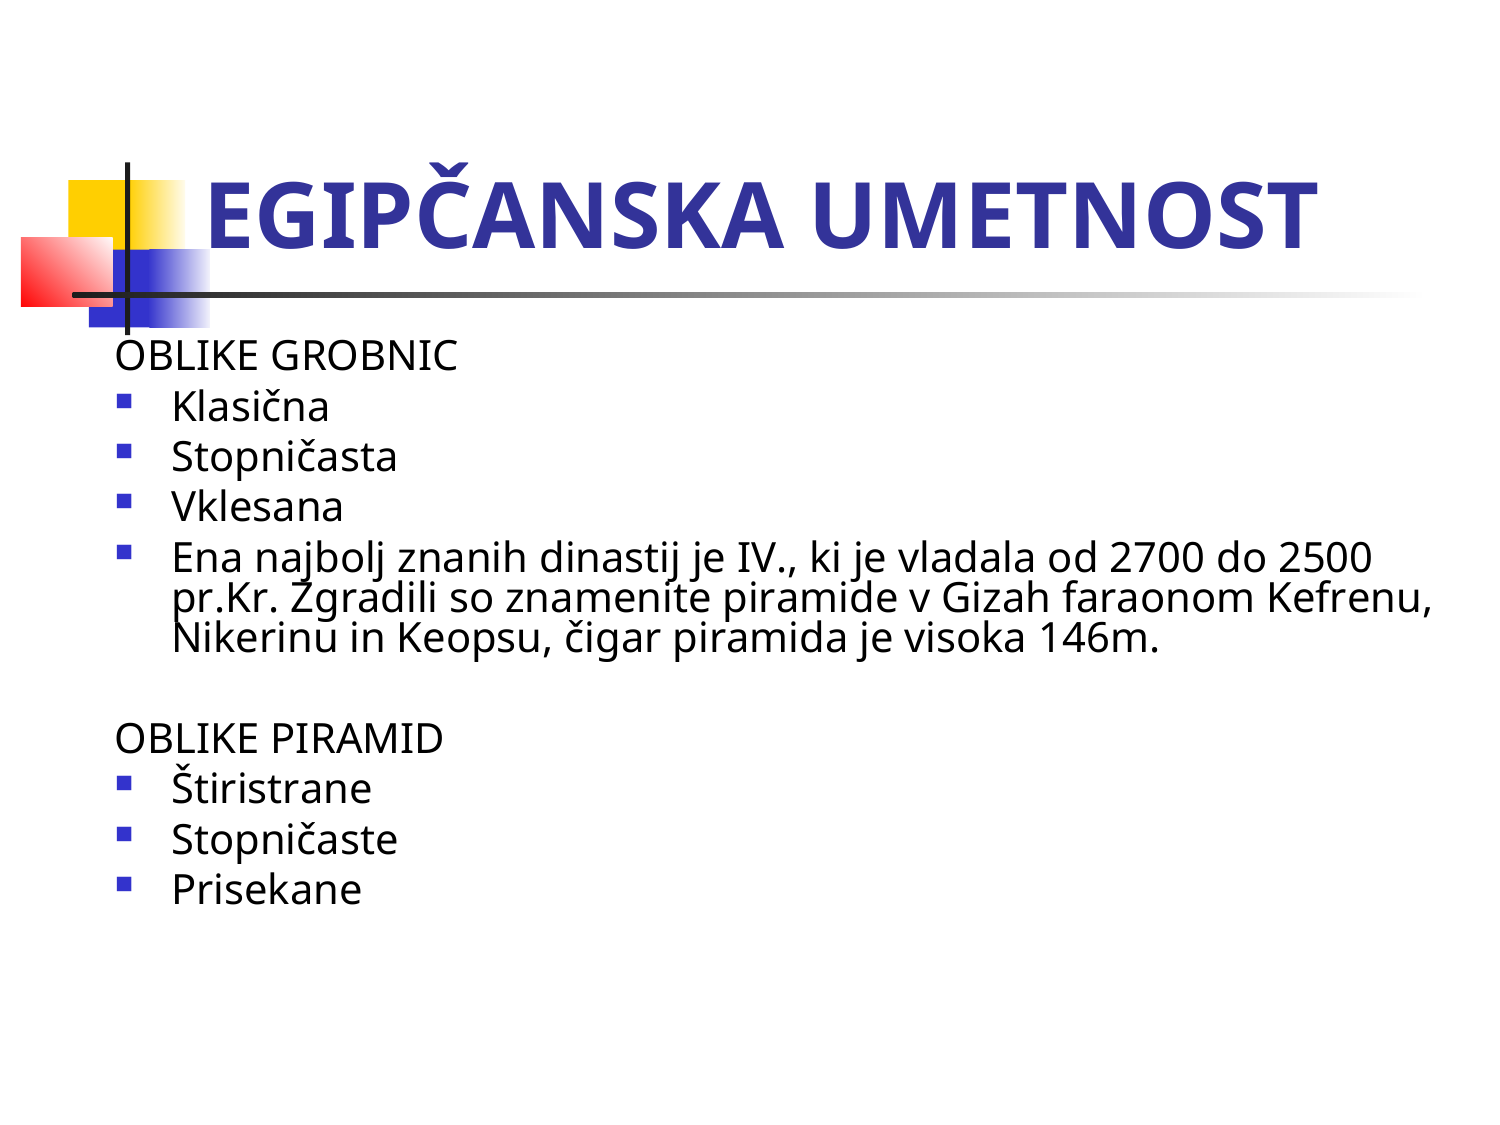

# EGIPČANSKA UMETNOST
OBLIKE GROBNIC
Klasična
Stopničasta
Vklesana
Ena najbolj znanih dinastij je IV., ki je vladala od 2700 do 2500 pr.Kr. Zgradili so znamenite piramide v Gizah faraonom Kefrenu, Nikerinu in Keopsu, čigar piramida je visoka 146m.
OBLIKE PIRAMID
Štiristrane
Stopničaste
Prisekane